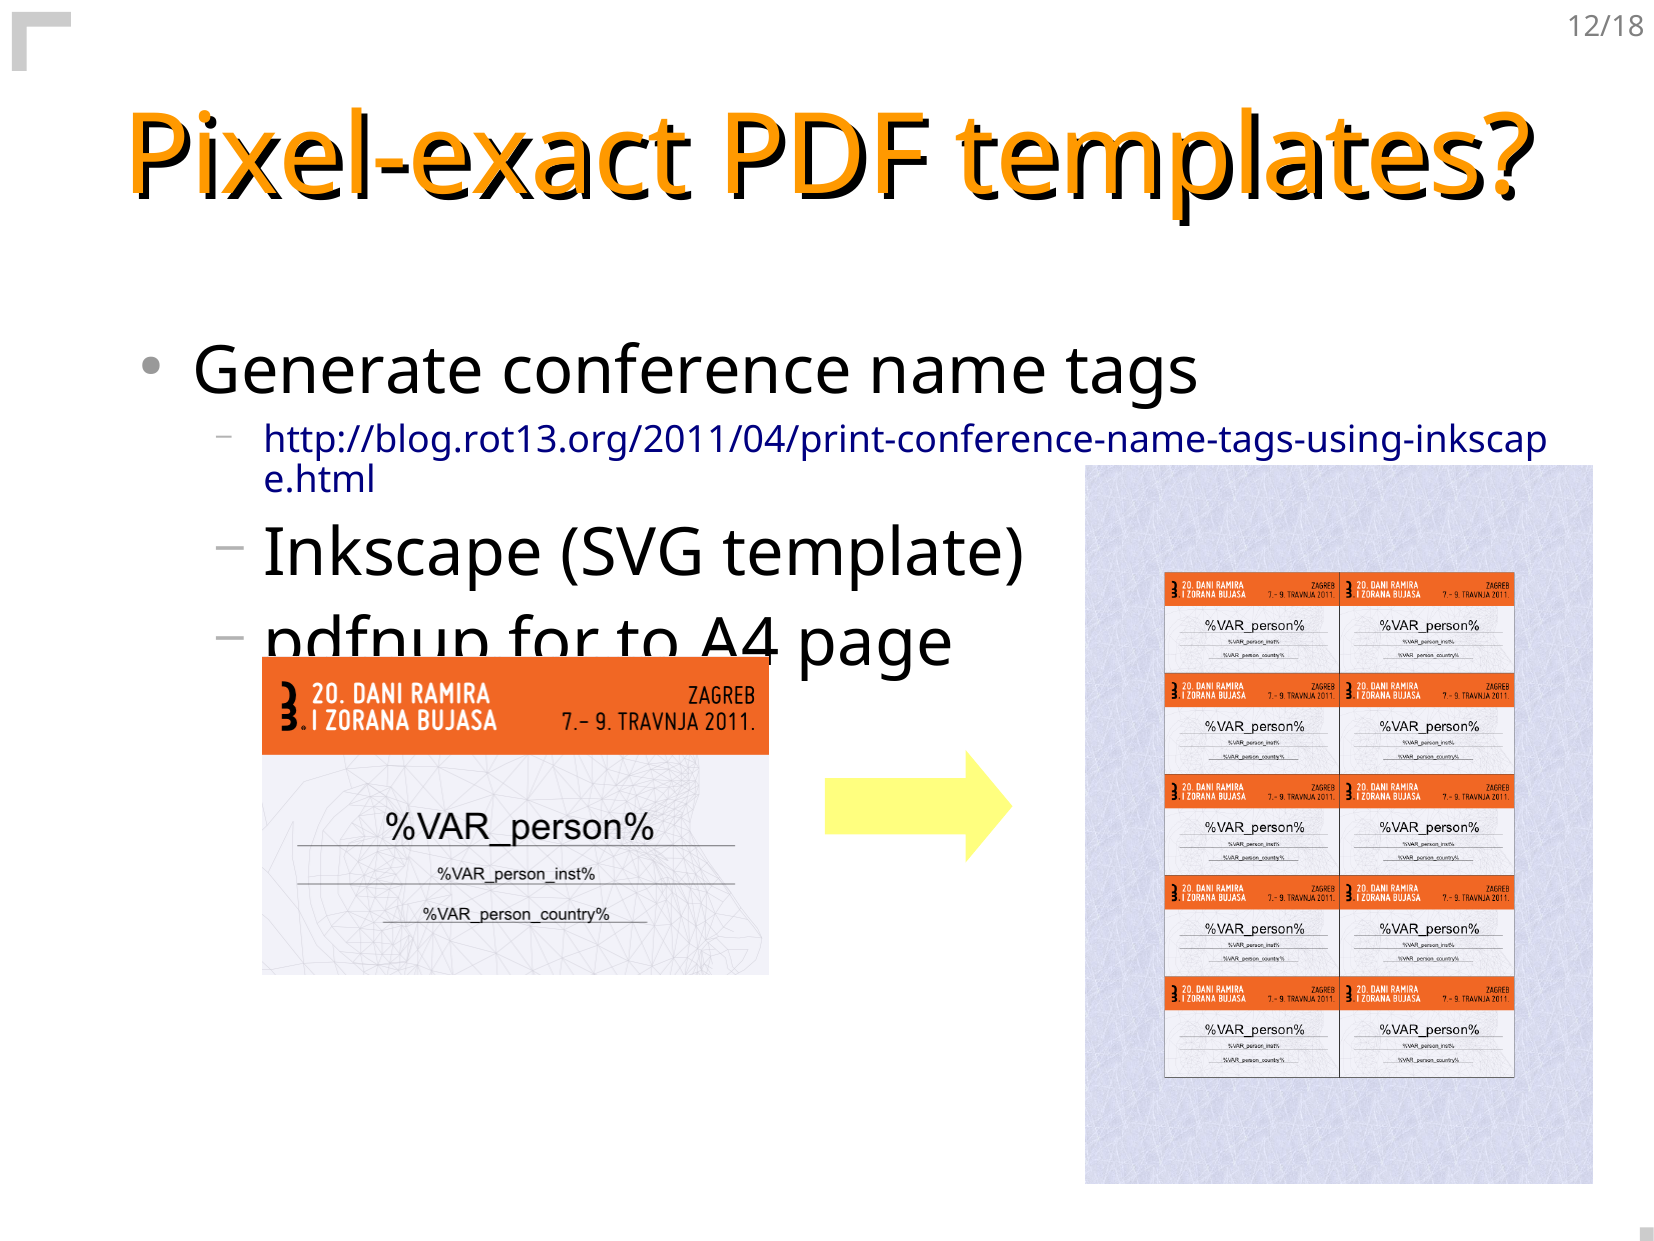

# Pixel-exact PDF templates?
Generate conference name tags
http://blog.rot13.org/2011/04/print-conference-name-tags-using-inkscape.html
Inkscape (SVG template)
pdfnup for to A4 page